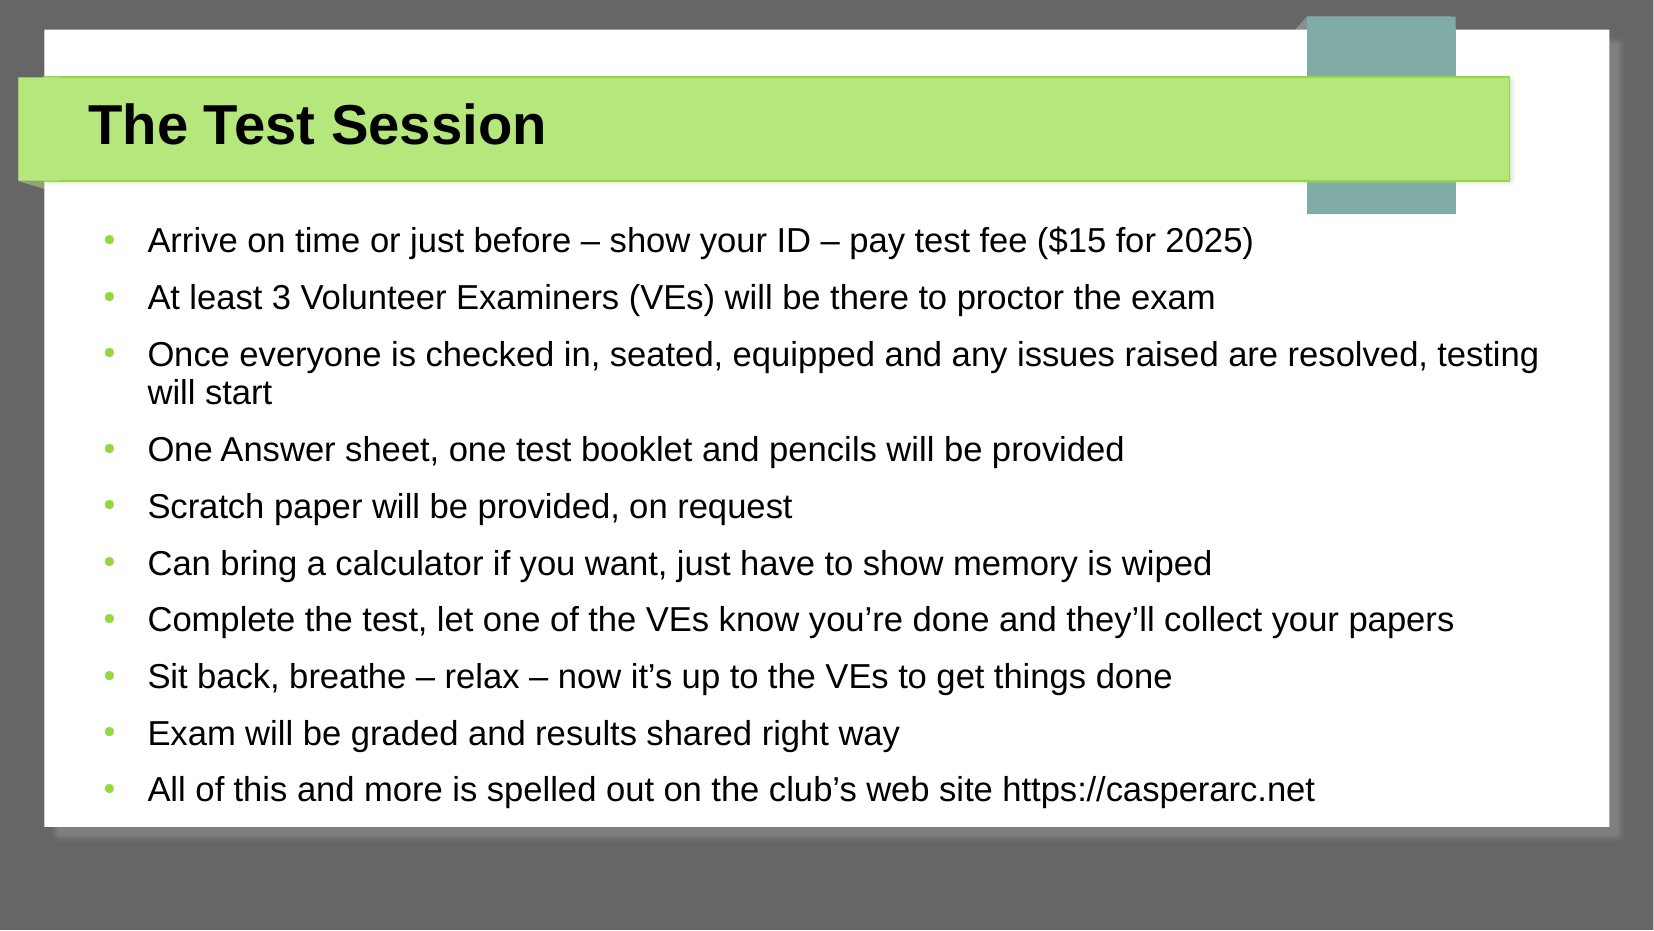

# The Test Session
Arrive on time or just before – show your ID – pay test fee ($15 for 2025)
At least 3 Volunteer Examiners (VEs) will be there to proctor the exam
Once everyone is checked in, seated, equipped and any issues raised are resolved, testing will start
One Answer sheet, one test booklet and pencils will be provided
Scratch paper will be provided, on request
Can bring a calculator if you want, just have to show memory is wiped
Complete the test, let one of the VEs know you’re done and they’ll collect your papers
Sit back, breathe – relax – now it’s up to the VEs to get things done
Exam will be graded and results shared right way
All of this and more is spelled out on the club’s web site https://casperarc.net